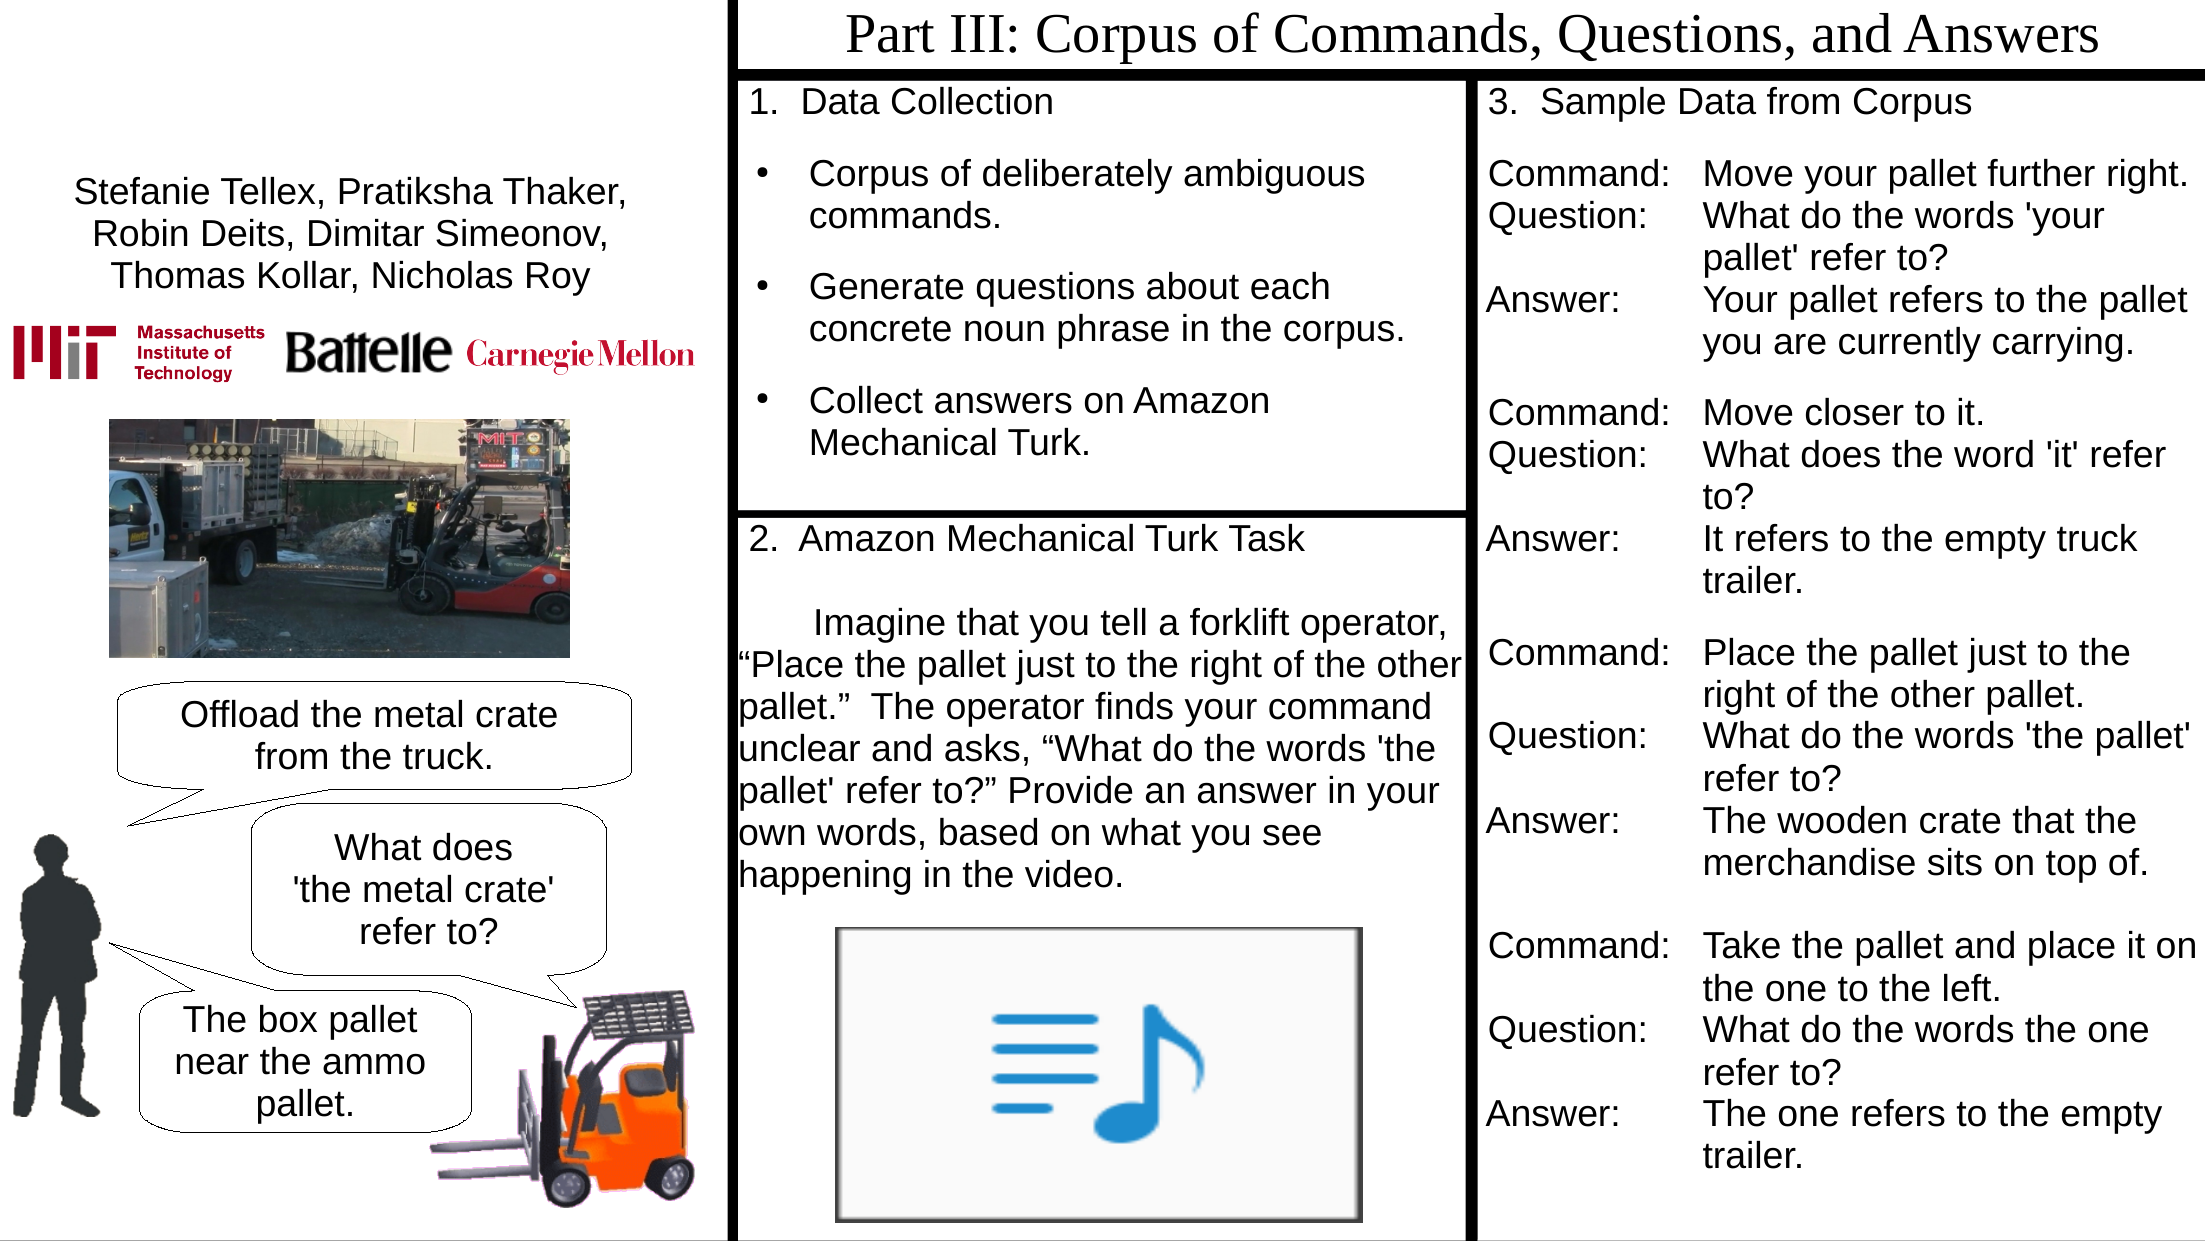

# Part III: Corpus of Commands, Questions, and Answers
Toward Information Theoretic Human-Robot Dialog
 1. Data Collection
Corpus of deliberately ambiguous commands.
Generate questions about each concrete noun phrase in the corpus.
Collect answers using crowdsourcing with Amazon Mechanical Turk.
 3. Sample Data from Corpus
 Command:	Move your pallet further right.
 Question: 	What do the words 'your 				pallet' refer to?
 Answer: 	Your pallet refers to the pallet 			you are currently carrying.
 Command:	Move closer to it.
 Question:	What does the word 'it' refer 			to?
 Answer:		It refers to the empty truck 				trailer.
 Command:	Place the pallet just to the 				right of the other pallet.
 Question:	What do the words 'the pallet' 			refer to?
 Answer:		The wooden crate that the 				merchandise sits on top of.
 Command:	Take the pallet and place it on 			the one to the left.
 Question:	What do the words the one 			refer to?
 Answer:		The one refers to the empty 			trailer.
 1. Data Collection
Corpus of deliberately ambiguous commands.
Generate questions about each concrete noun phrase in the corpus.
Collect answers on Amazon Mechanical Turk.
Stefanie Tellex, Pratiksha Thaker, Robin Deits, Dimitar Simeonov, Thomas Kollar, Nicholas Roy
 2. Amazon Mechanical Turk Task
	Imagine that you tell a forklift operator, “Place the pallet just to the right of the other pallet.” The operator finds your command unclear and asks, “What do the words 'the pallet' refer to?” Provide an answer in your own words, based on what you see happening in the video.
Offload the metal crate
from the truck.
What does
'the metal crate'
refer to?
“Go to the pallet on the truck.”
The box pallet
near the ammo
pallet.